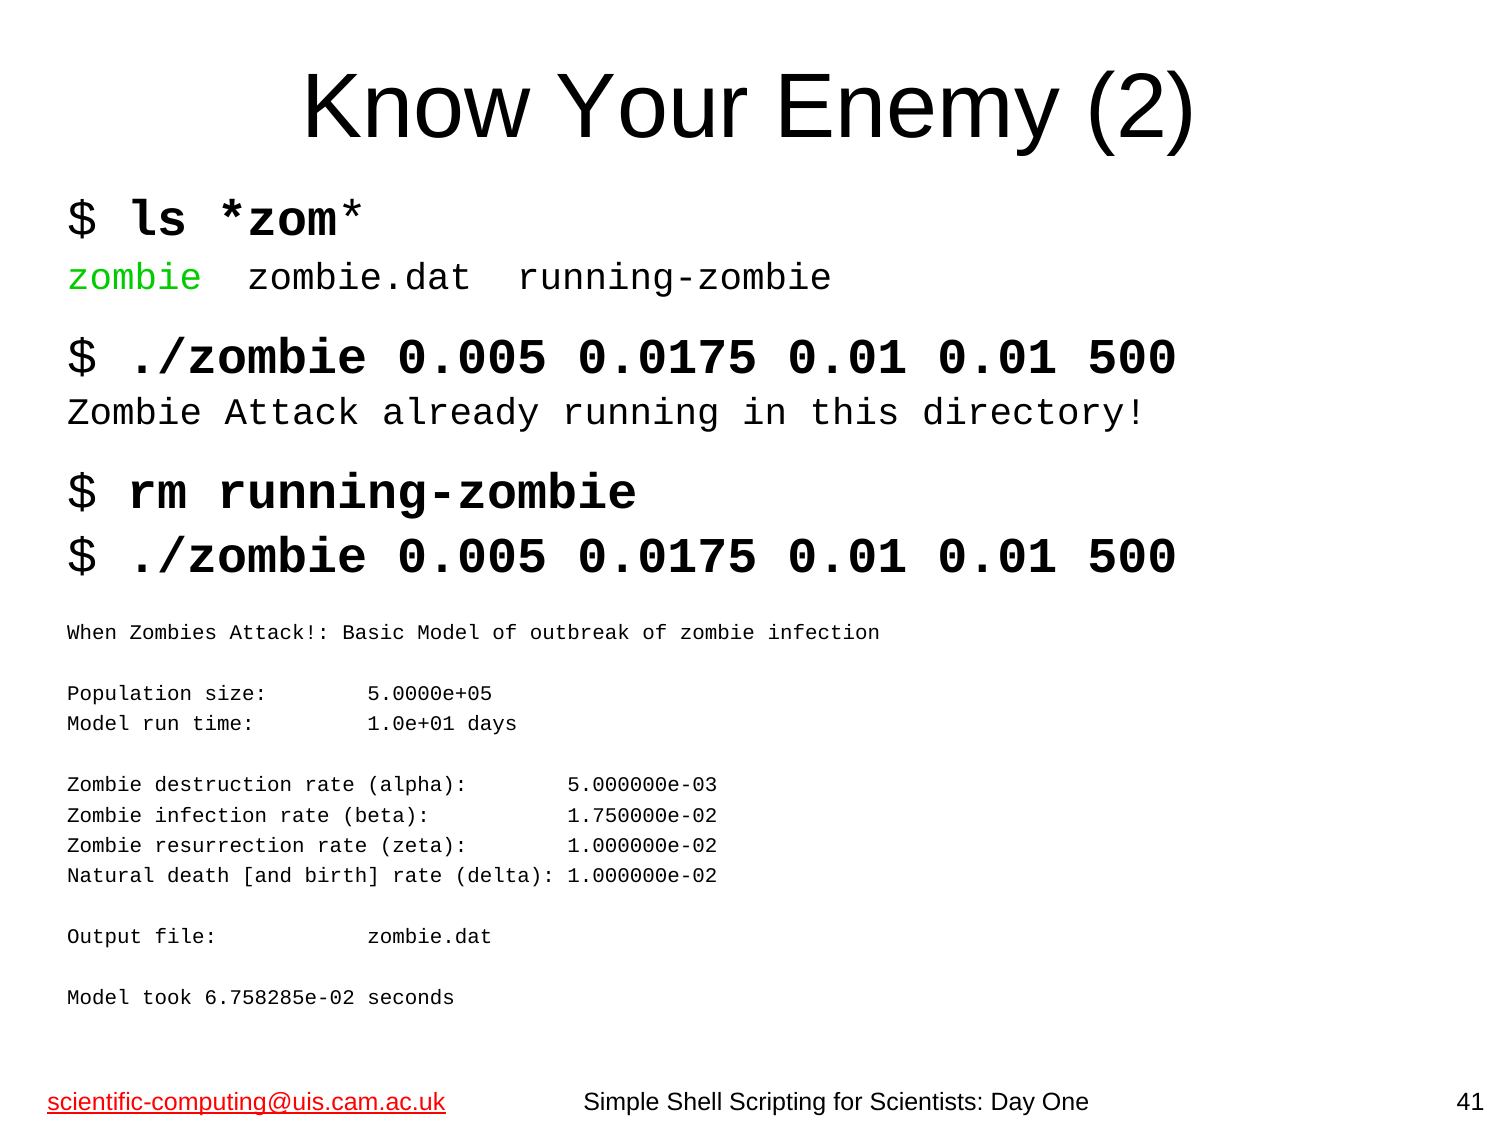

# Know Your Enemy (2)
$ ls *zom*
zombie zombie.dat running-zombie
$ ./zombie 0.005 0.0175 0.01 0.01 500
Zombie Attack already running in this directory!
$ rm running-zombie
$ ./zombie 0.005 0.0175 0.01 0.01 500
When Zombies Attack!: Basic Model of outbreak of zombie infection
Population size: 5.0000e+05
Model run time: 1.0e+01 days
Zombie destruction rate (alpha): 5.000000e-03
Zombie infection rate (beta): 1.750000e-02
Zombie resurrection rate (zeta): 1.000000e-02
Natural death [and birth] rate (delta): 1.000000e-02
Output file: zombie.dat
Model took 6.758285e-02 seconds
escience-support@ucs.cam.ac.uk	Simple Shell Scripting for Scientists: Day One
41